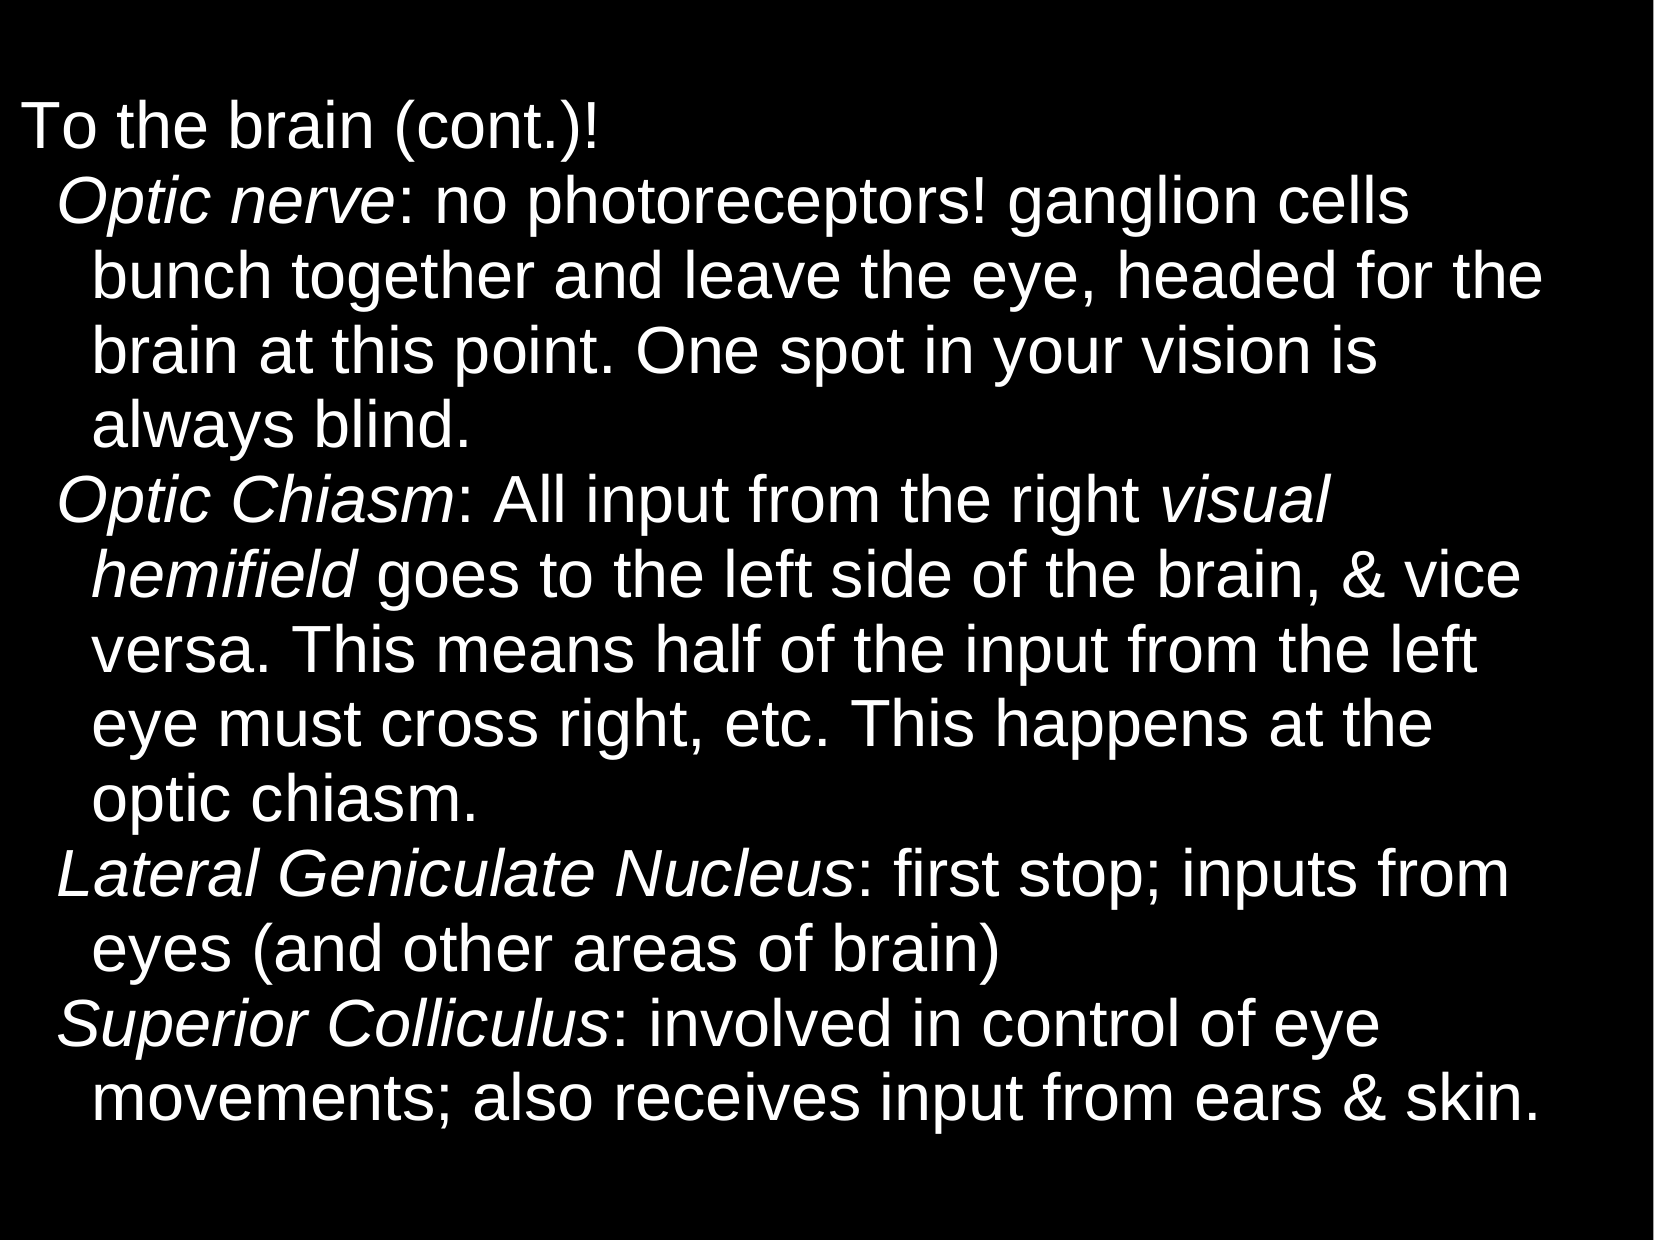

To the brain (cont.)!
Optic nerve: no photoreceptors! ganglion cells bunch together and leave the eye, headed for the brain at this point. One spot in your vision is always blind.
Optic Chiasm: All input from the right visual hemifield goes to the left side of the brain, & vice versa. This means half of the input from the left eye must cross right, etc. This happens at the optic chiasm.
Lateral Geniculate Nucleus: first stop; inputs from eyes (and other areas of brain)
Superior Colliculus: involved in control of eye movements; also receives input from ears & skin.